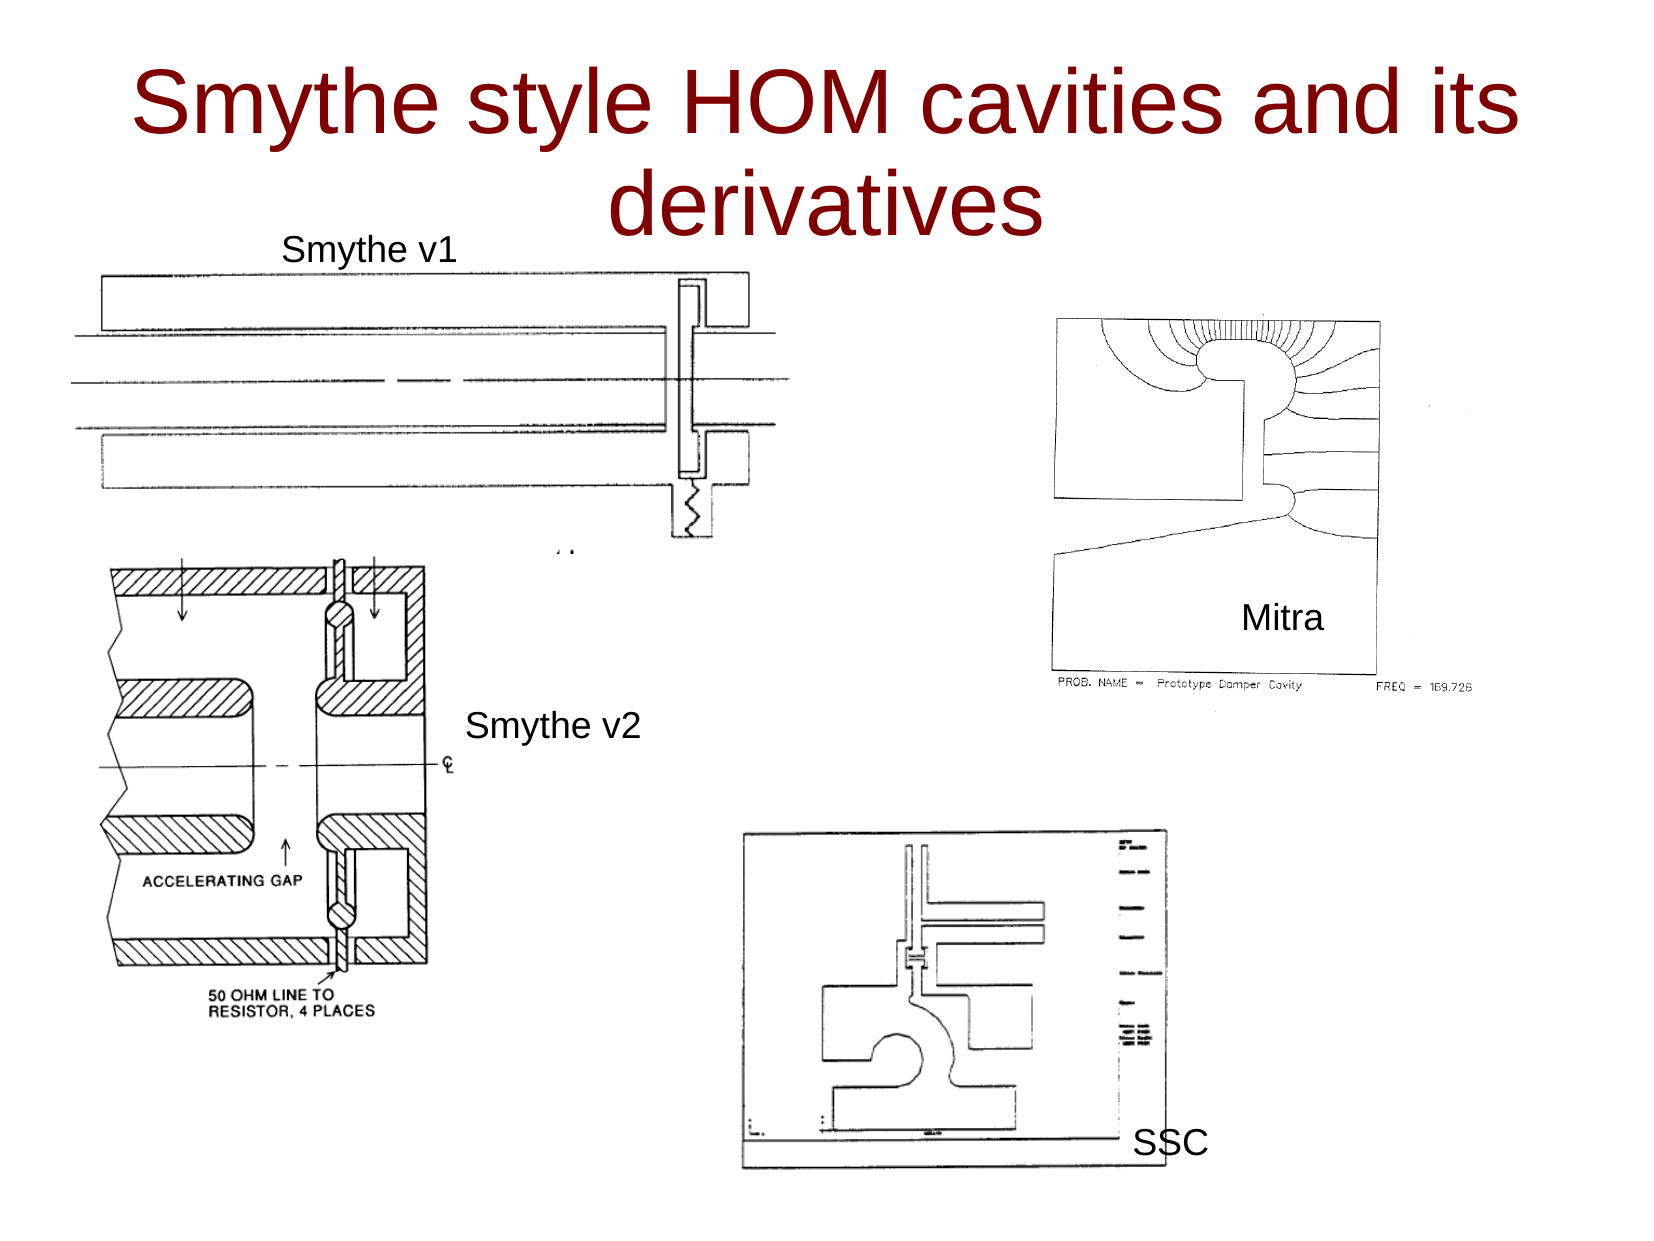

# Smythe style HOM cavities and its derivatives
Smythe v1
Mitra
Smythe v2
SSC